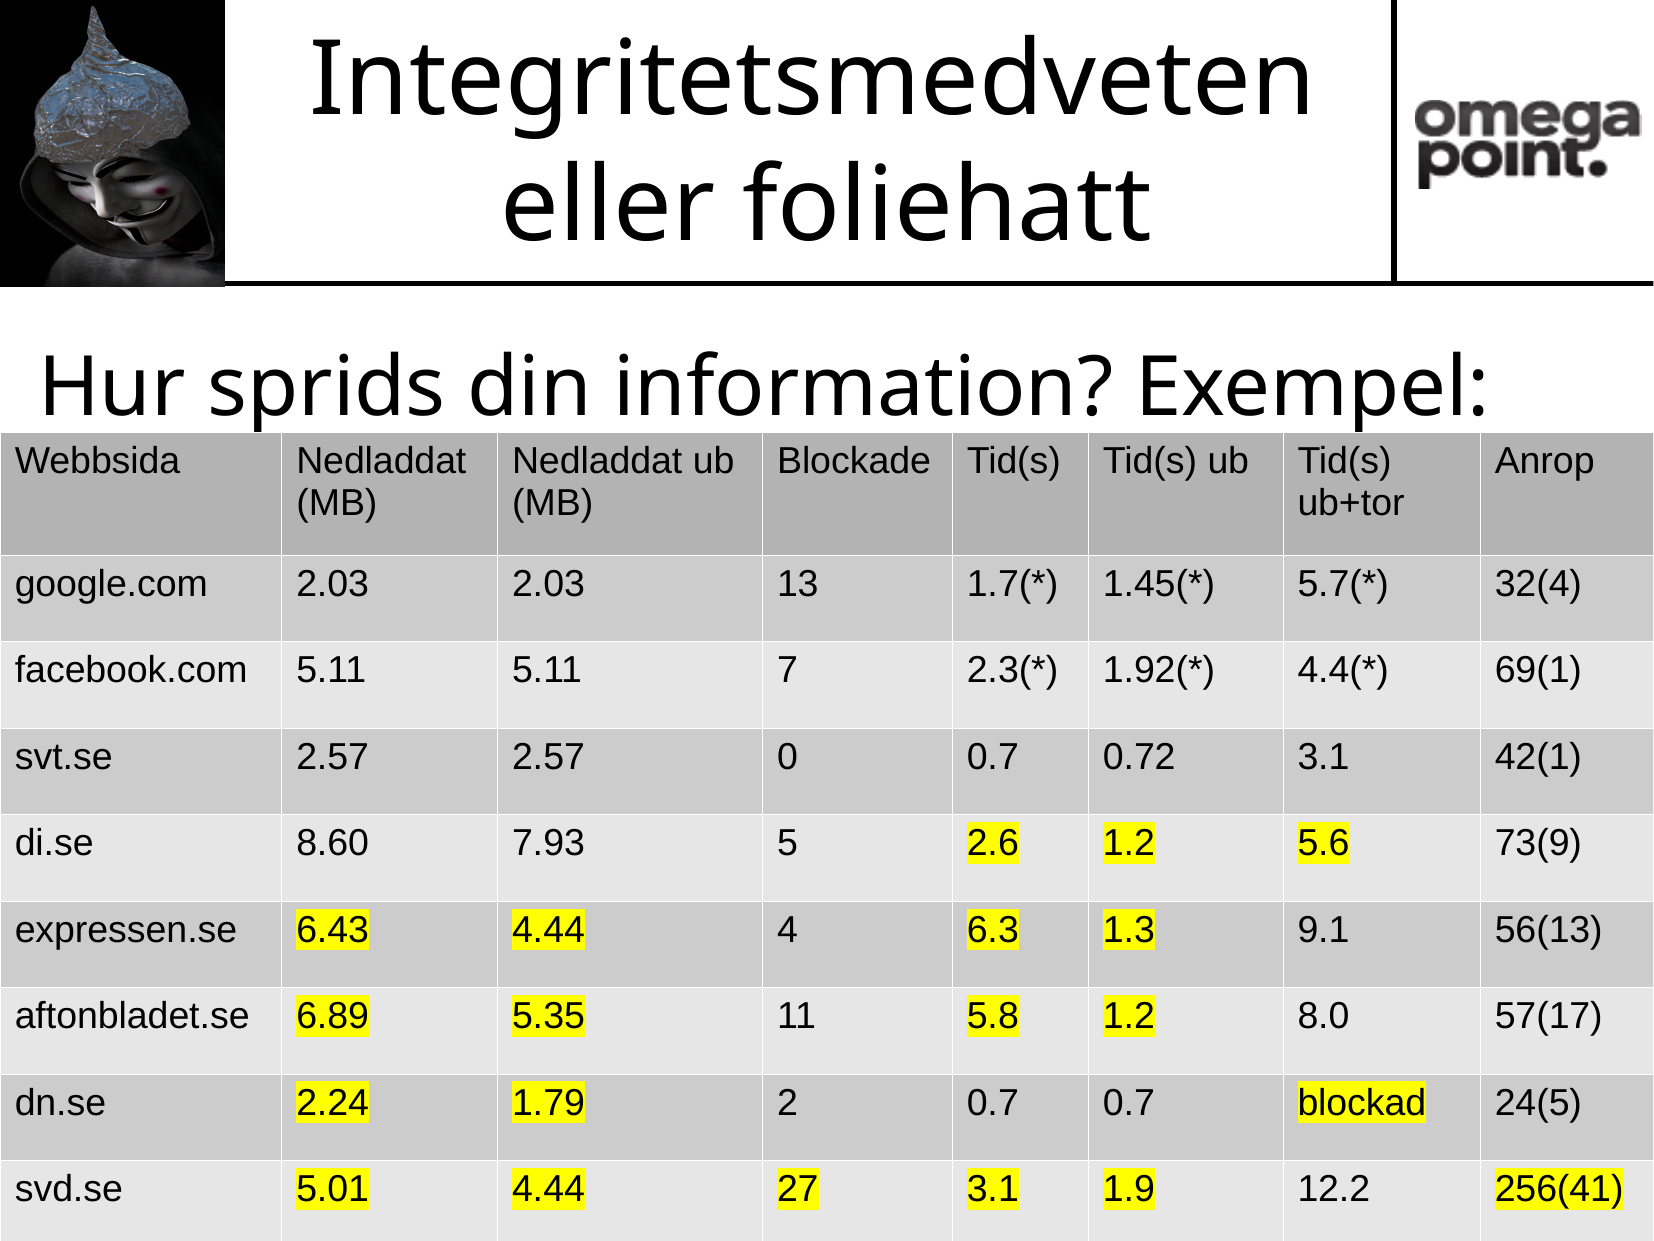

Integritetsmedveten
eller foliehatt
Hur sprids din information? Exempel:
| Webbsida | Nedladdat (MB) | Nedladdat ub (MB) | Blockade | Tid(s) | Tid(s) ub | Tid(s) ub+tor | Anrop |
| --- | --- | --- | --- | --- | --- | --- | --- |
| google.com | 2.03 | 2.03 | 13 | 1.7(\*) | 1.45(\*) | 5.7(\*) | 32(4) |
| facebook.com | 5.11 | 5.11 | 7 | 2.3(\*) | 1.92(\*) | 4.4(\*) | 69(1) |
| svt.se | 2.57 | 2.57 | 0 | 0.7 | 0.72 | 3.1 | 42(1) |
| di.se | 8.60 | 7.93 | 5 | 2.6 | 1.2 | 5.6 | 73(9) |
| expressen.se | 6.43 | 4.44 | 4 | 6.3 | 1.3 | 9.1 | 56(13) |
| aftonbladet.se | 6.89 | 5.35 | 11 | 5.8 | 1.2 | 8.0 | 57(17) |
| dn.se | 2.24 | 1.79 | 2 | 0.7 | 0.7 | blockad | 24(5) |
| svd.se | 5.01 | 4.44 | 27 | 3.1 | 1.9 | 12.2 | 256(41) |